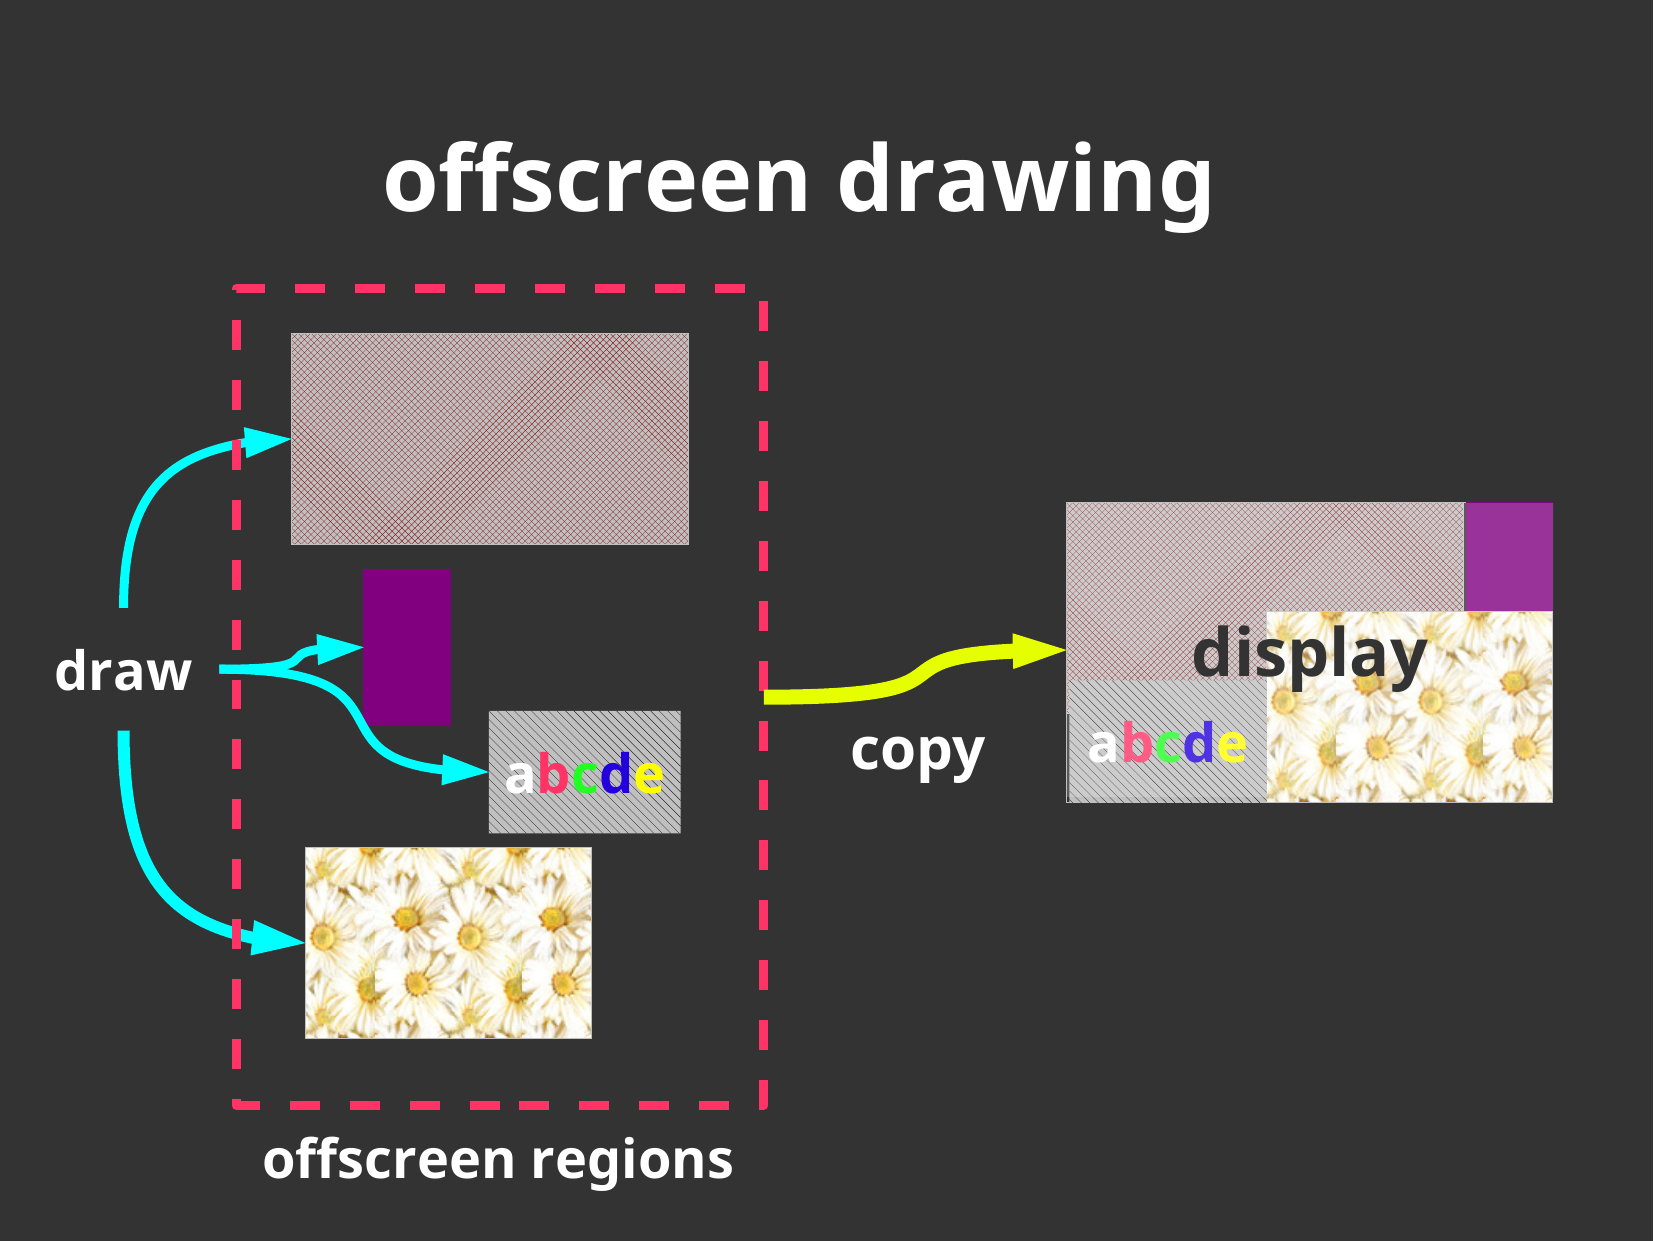

# offscreen drawing
draw
abcde
offscreen regions
abcde
copy
display